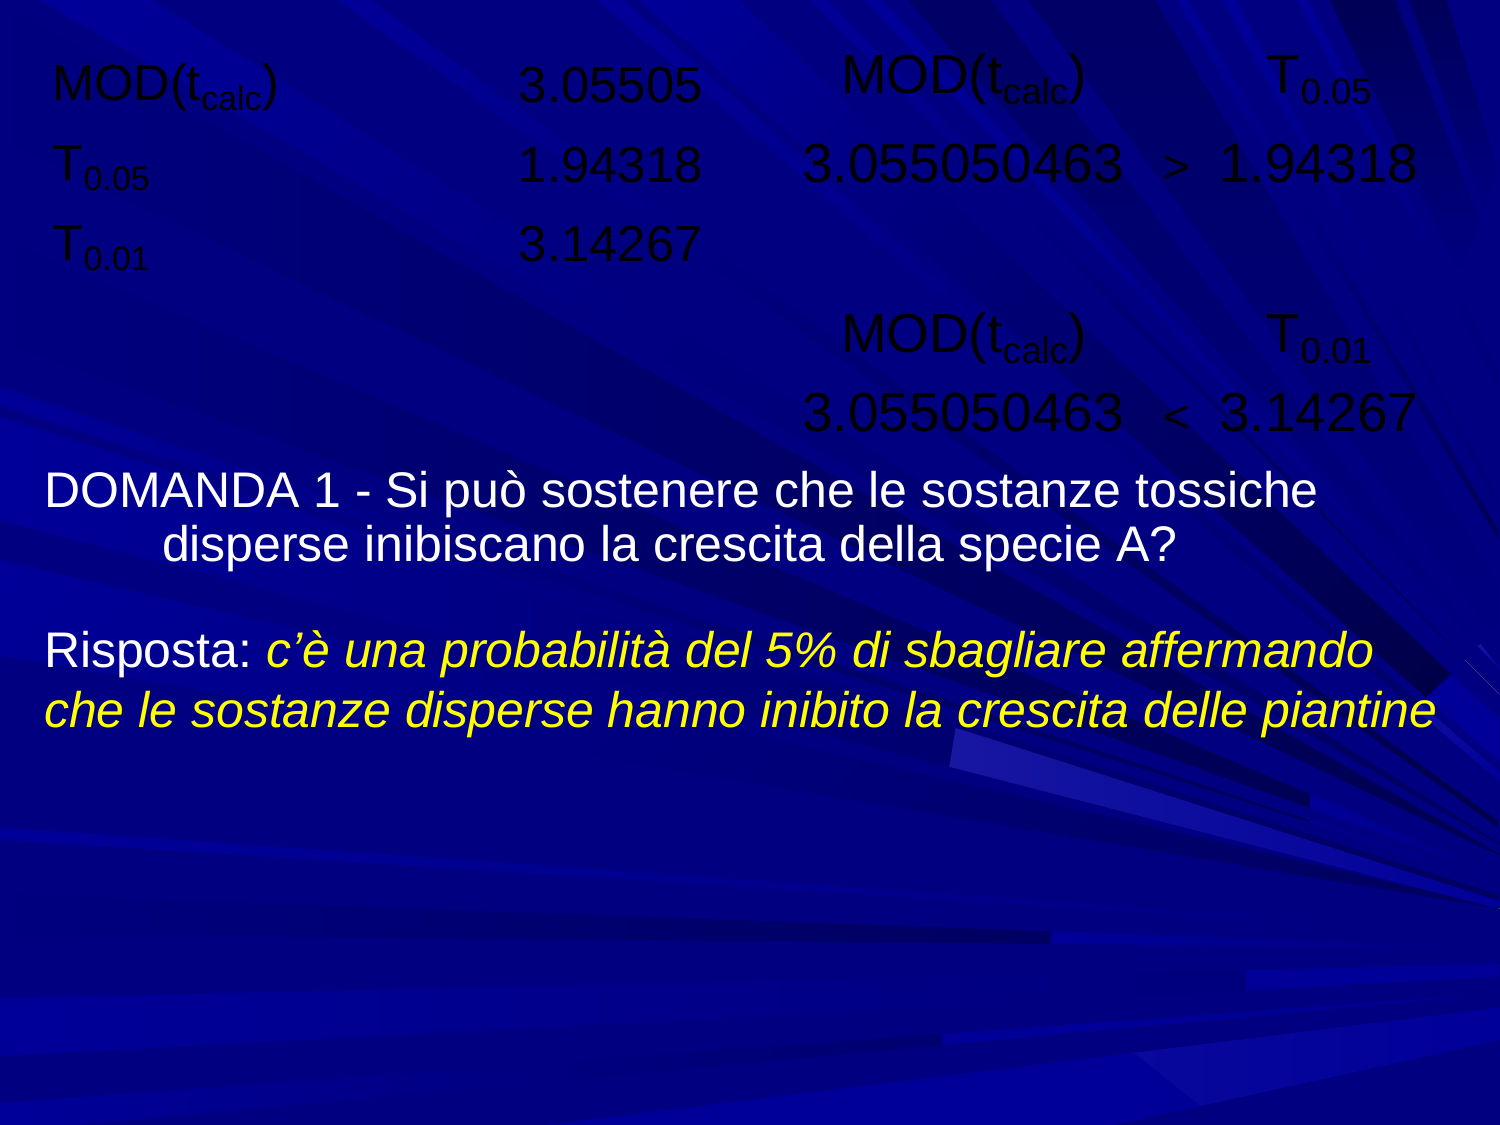

DOMANDA 1 - Si può sostenere che le sostanze tossiche disperse inibiscano la crescita della specie A?
Risposta: c’è una probabilità del 5% di sbagliare affermando che le sostanze disperse hanno inibito la crescita delle piantine